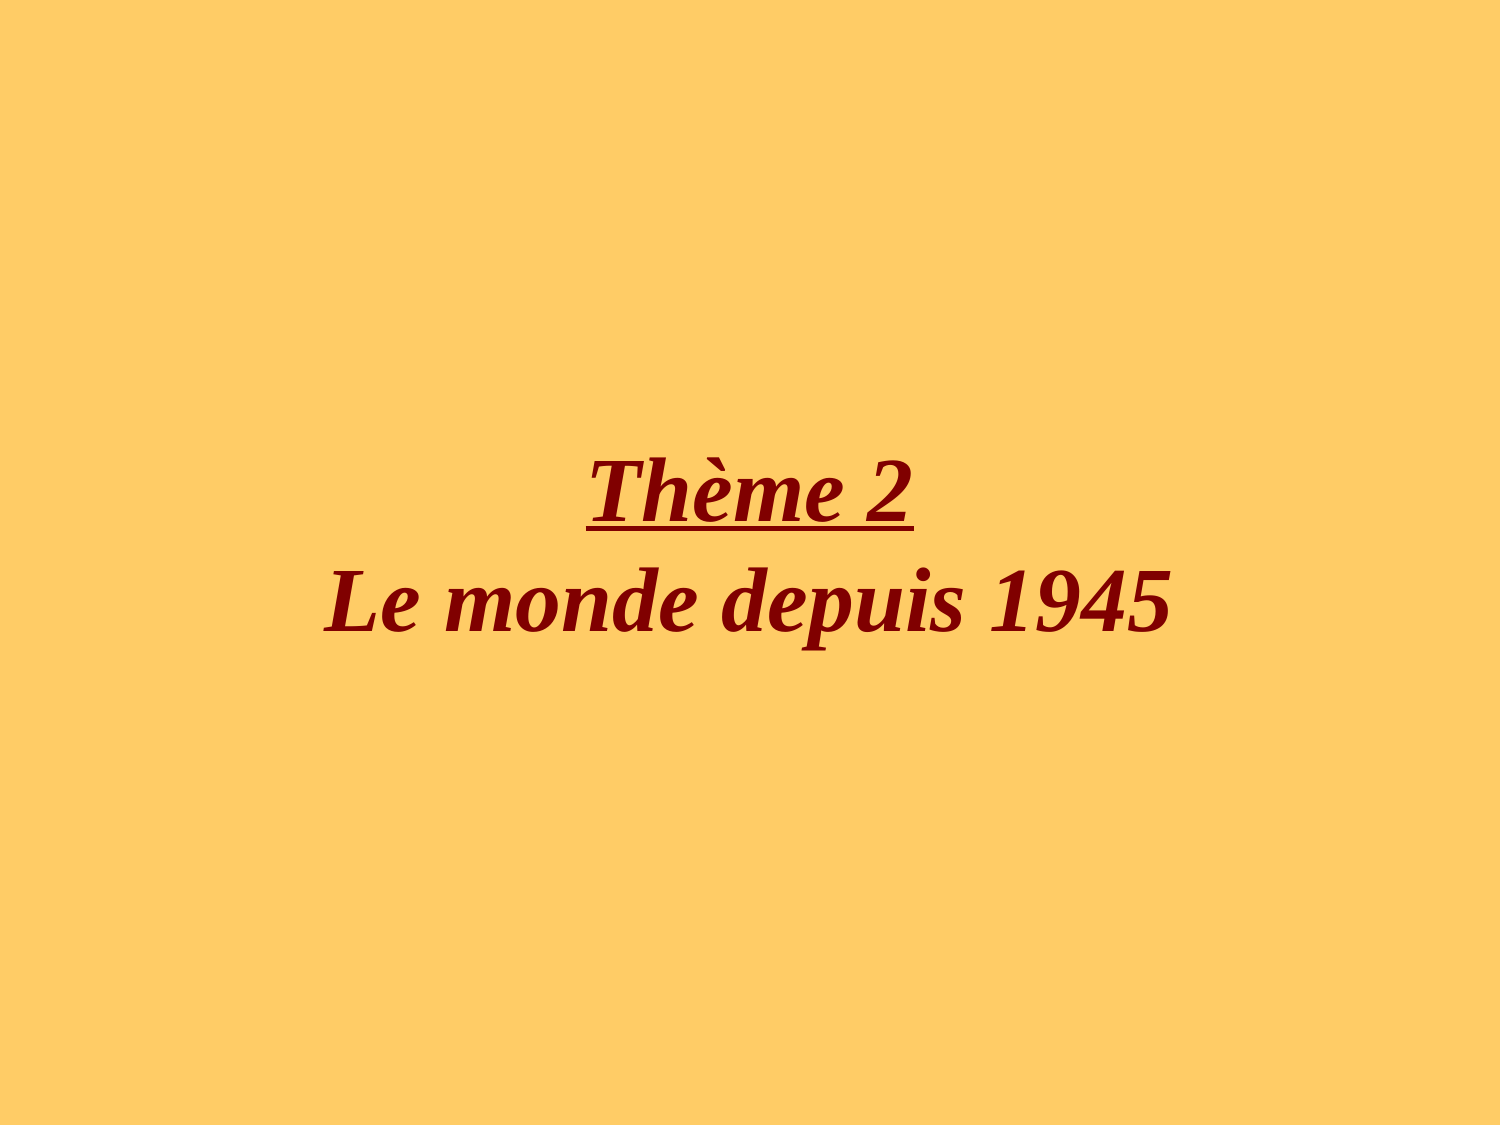

# Thème 2 Le monde depuis 1945